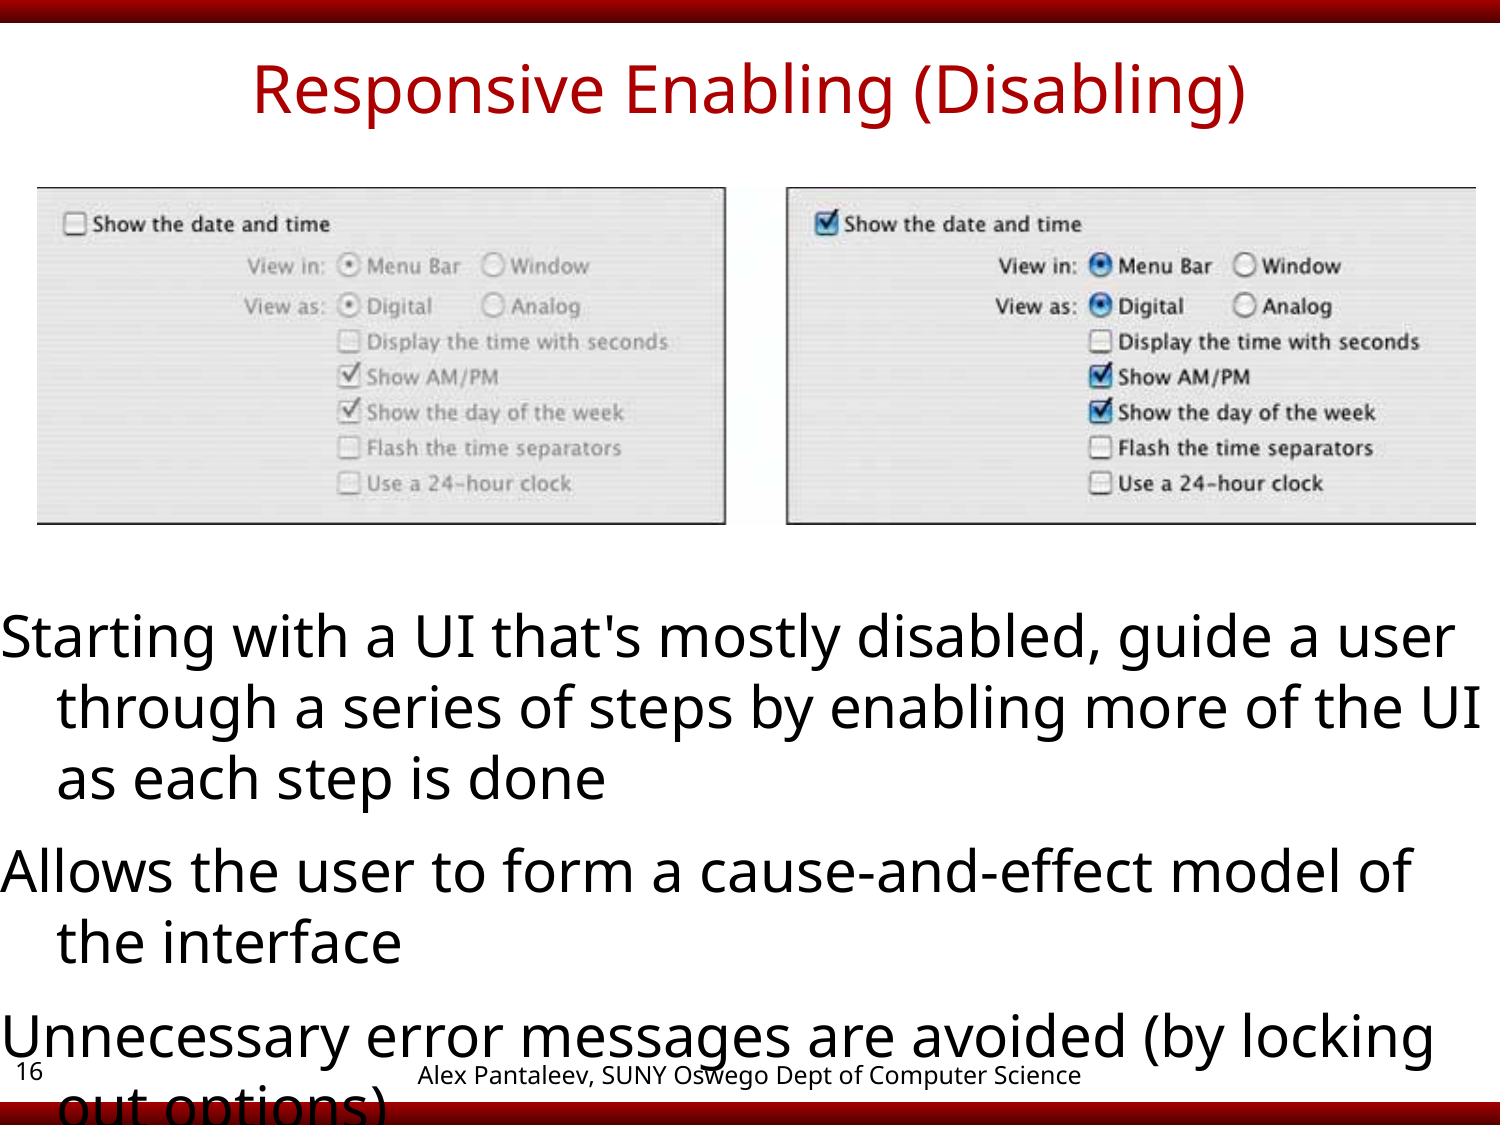

# Responsive Enabling (Disabling)
Starting with a UI that's mostly disabled, guide a user through a series of steps by enabling more of the UI as each step is done
Allows the user to form a cause-and-effect model of the interface
Unnecessary error messages are avoided (by locking out options)
16